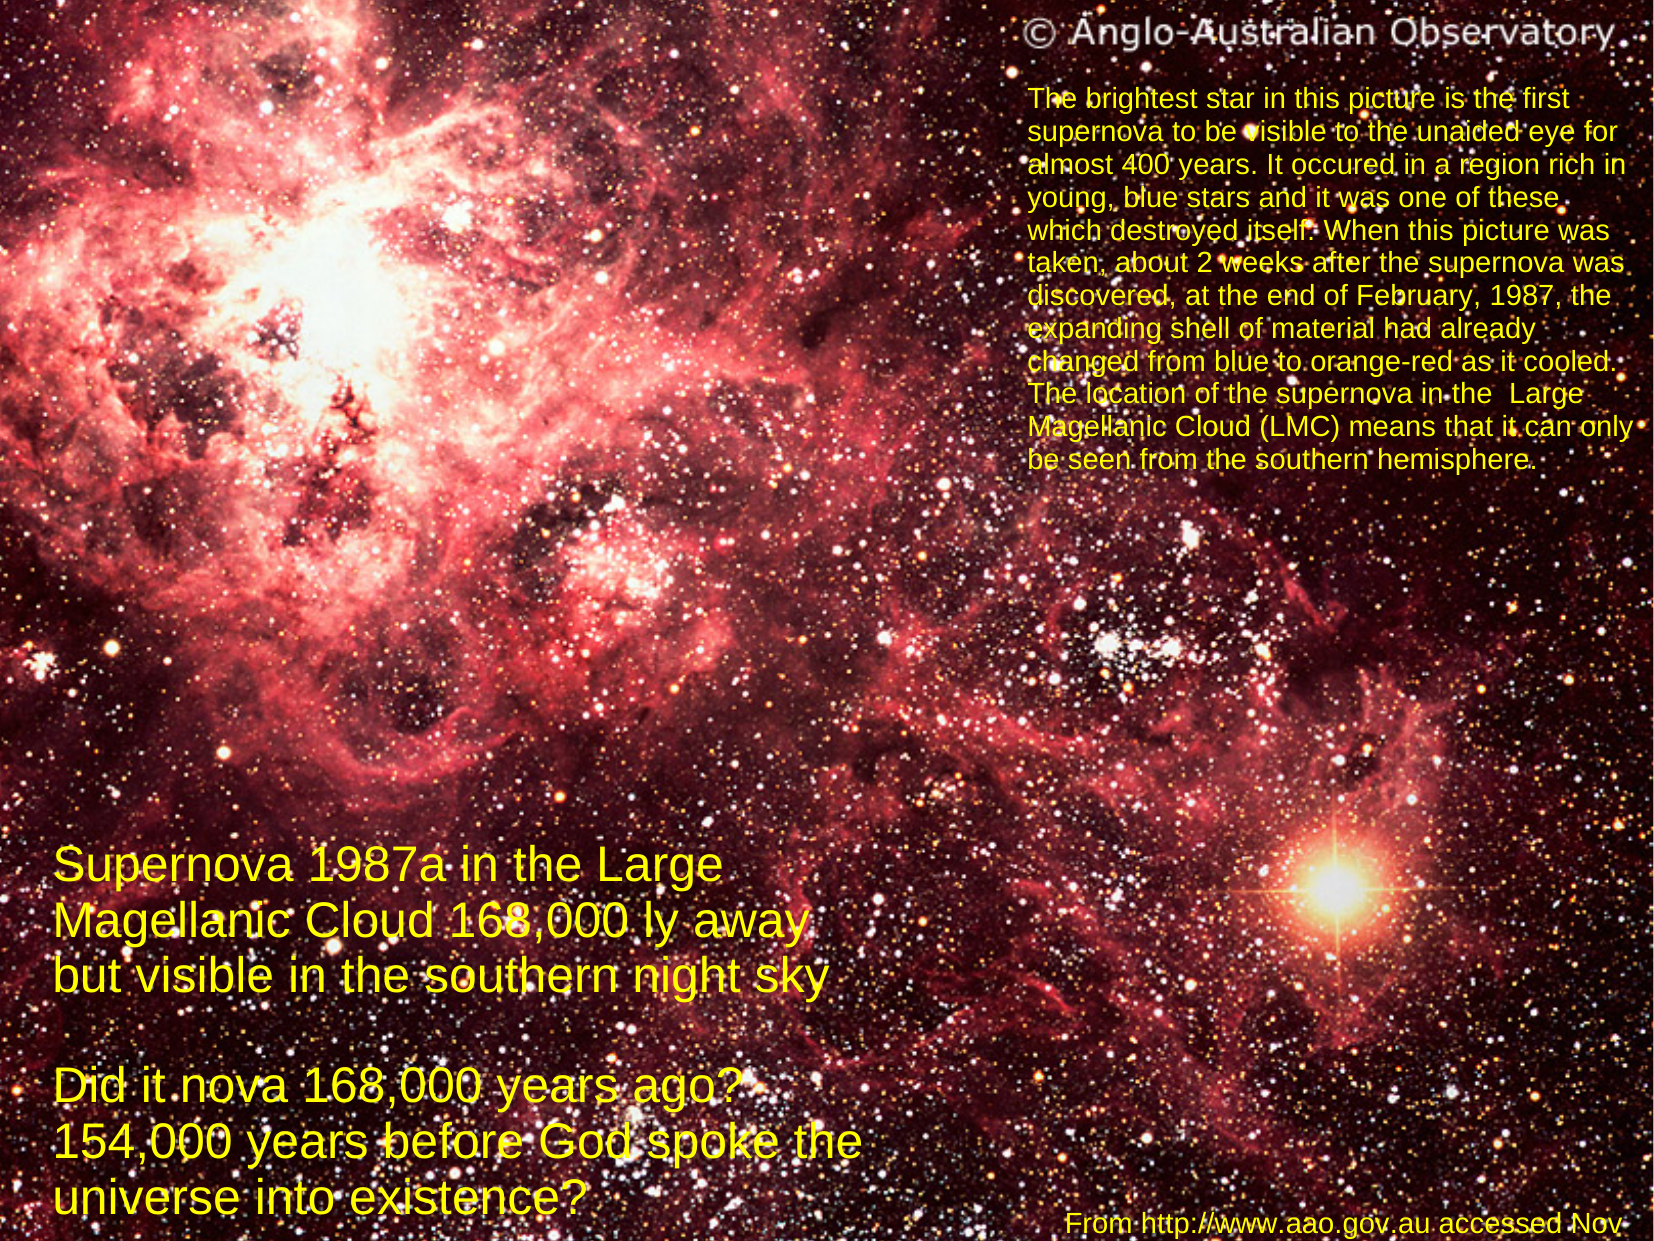

The brightest star in this picture is the first supernova to be visible to the unaided eye for almost 400 years. It occured in a region rich in young, blue stars and it was one of these which destroyed itself. When this picture was taken, about 2 weeks after the supernova was discovered, at the end of February, 1987, the expanding shell of material had already changed from blue to orange-red as it cooled. The location of the supernova in the Large Magellanic Cloud (LMC) means that it can only be seen from the southern hemisphere.
Supernova 1987a in the Large Magellanic Cloud 168,000 ly away but visible in the southern night sky
Did it nova 168,000 years ago?
154,000 years before God spoke the
universe into existence?
From http://www.aao.gov.au accessed Nov 2008